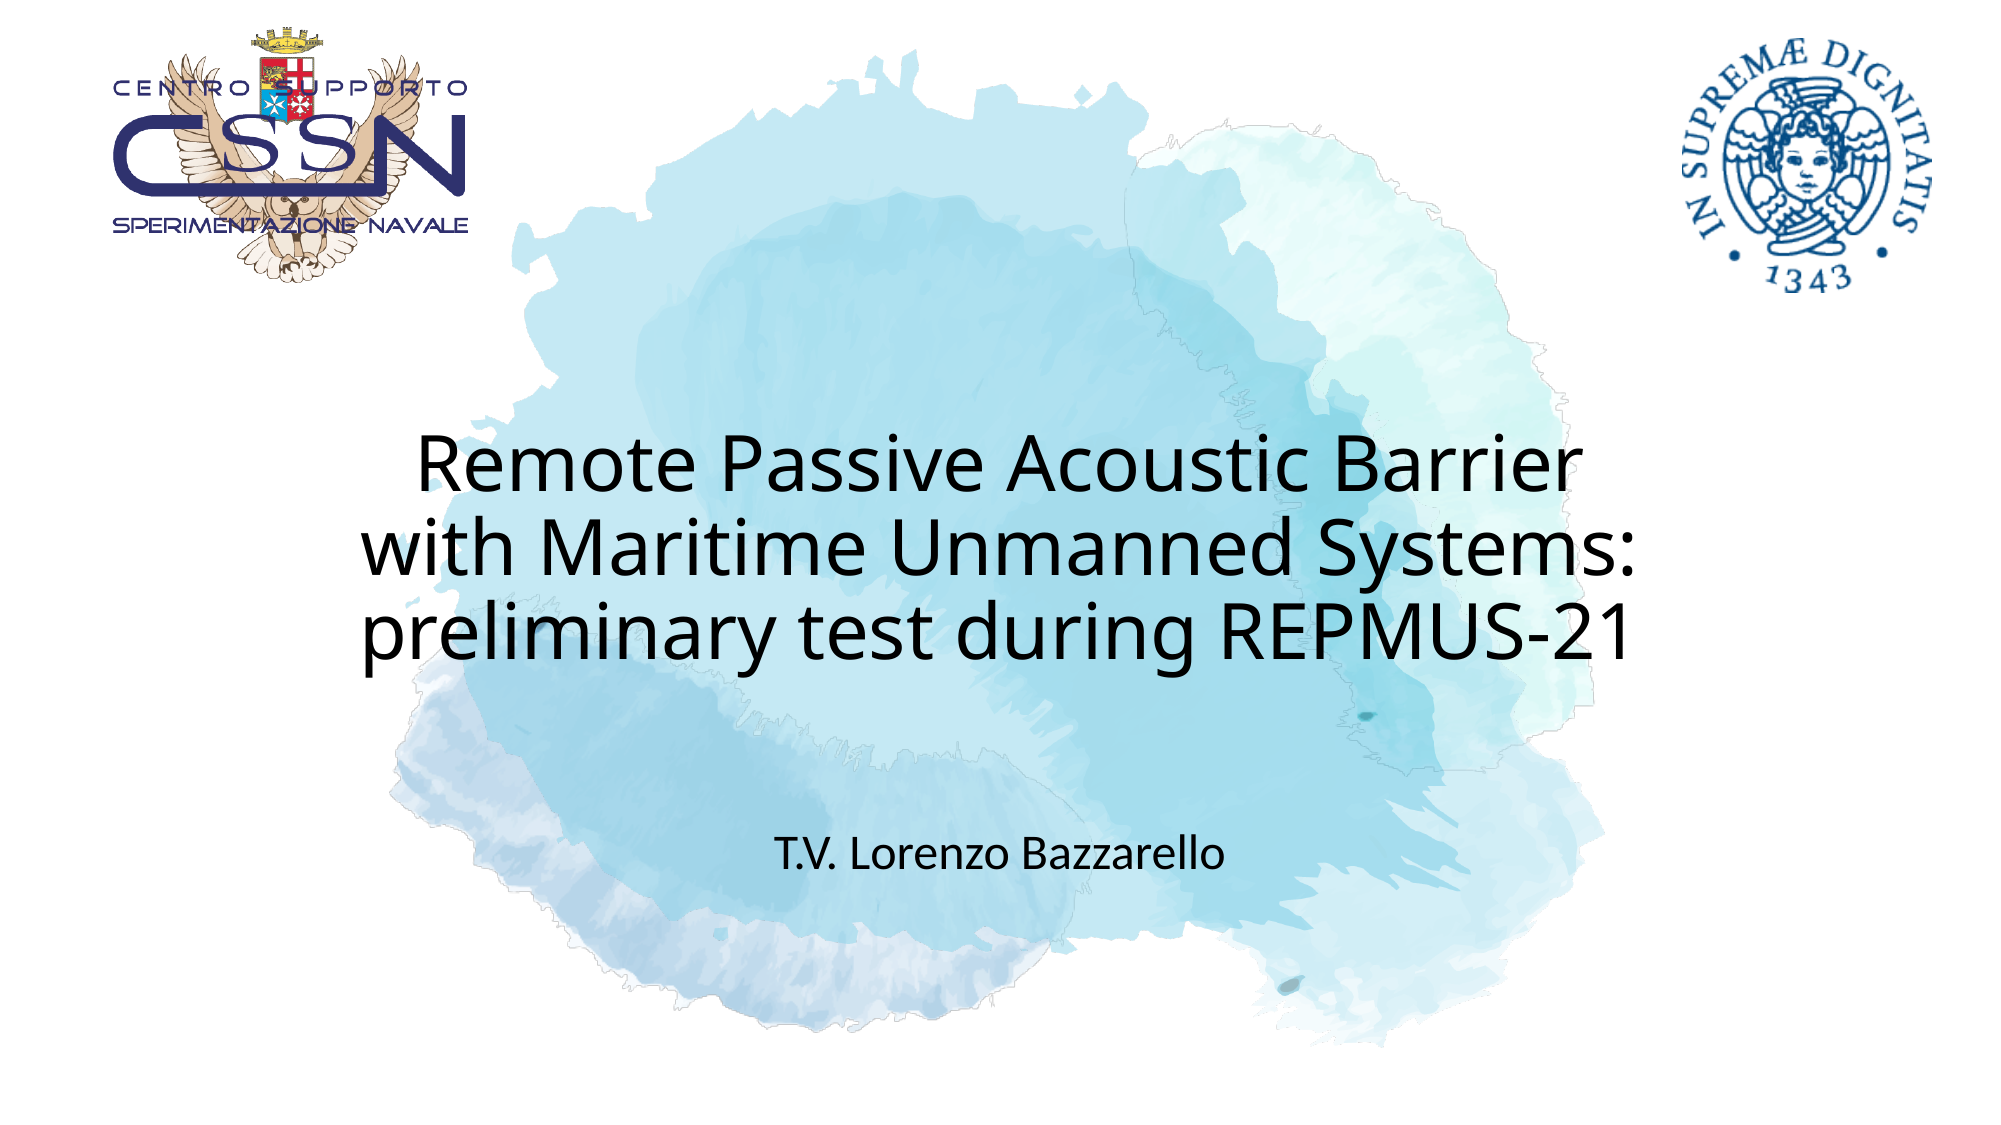

# Remote Passive Acoustic Barrier with Maritime Unmanned Systems: preliminary test during REPMUS-21
T.V. Lorenzo Bazzarello